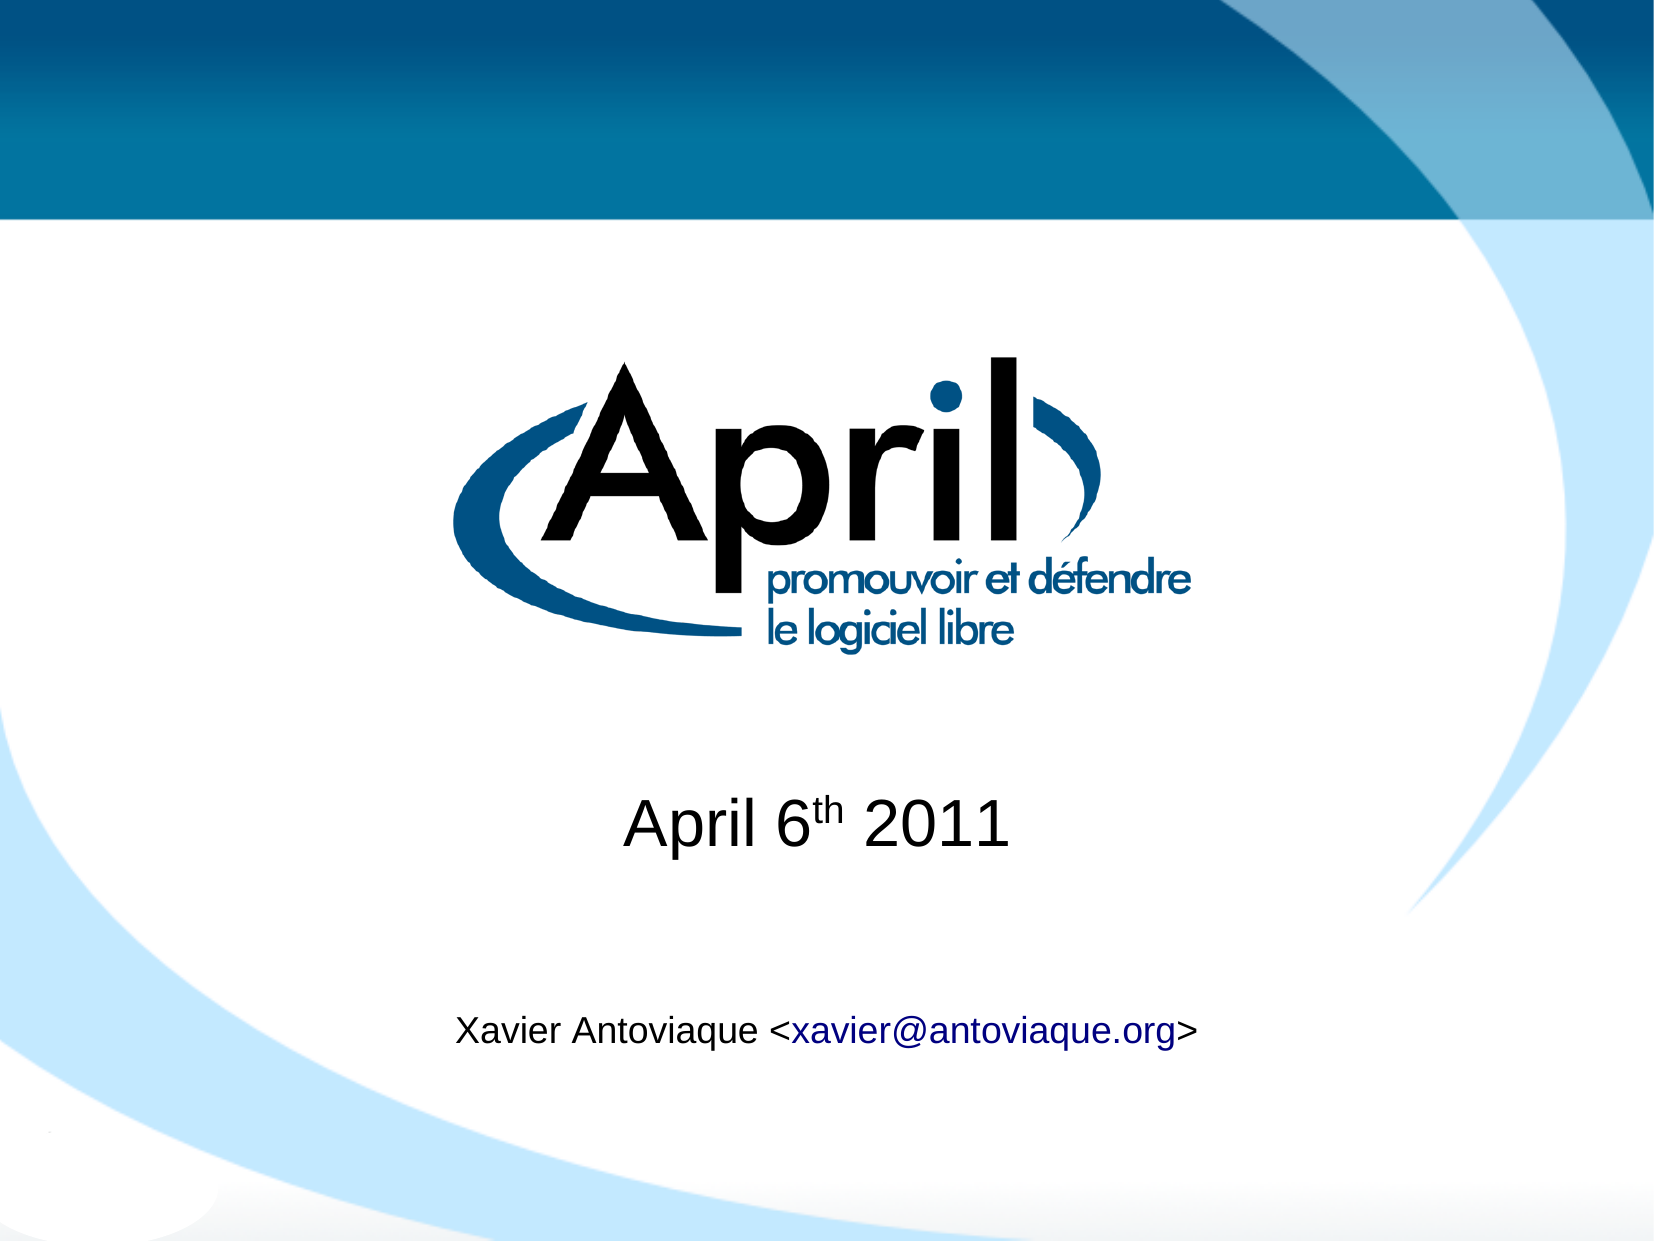

# April 6th 2011
Xavier Antoviaque <xavier@antoviaque.org>